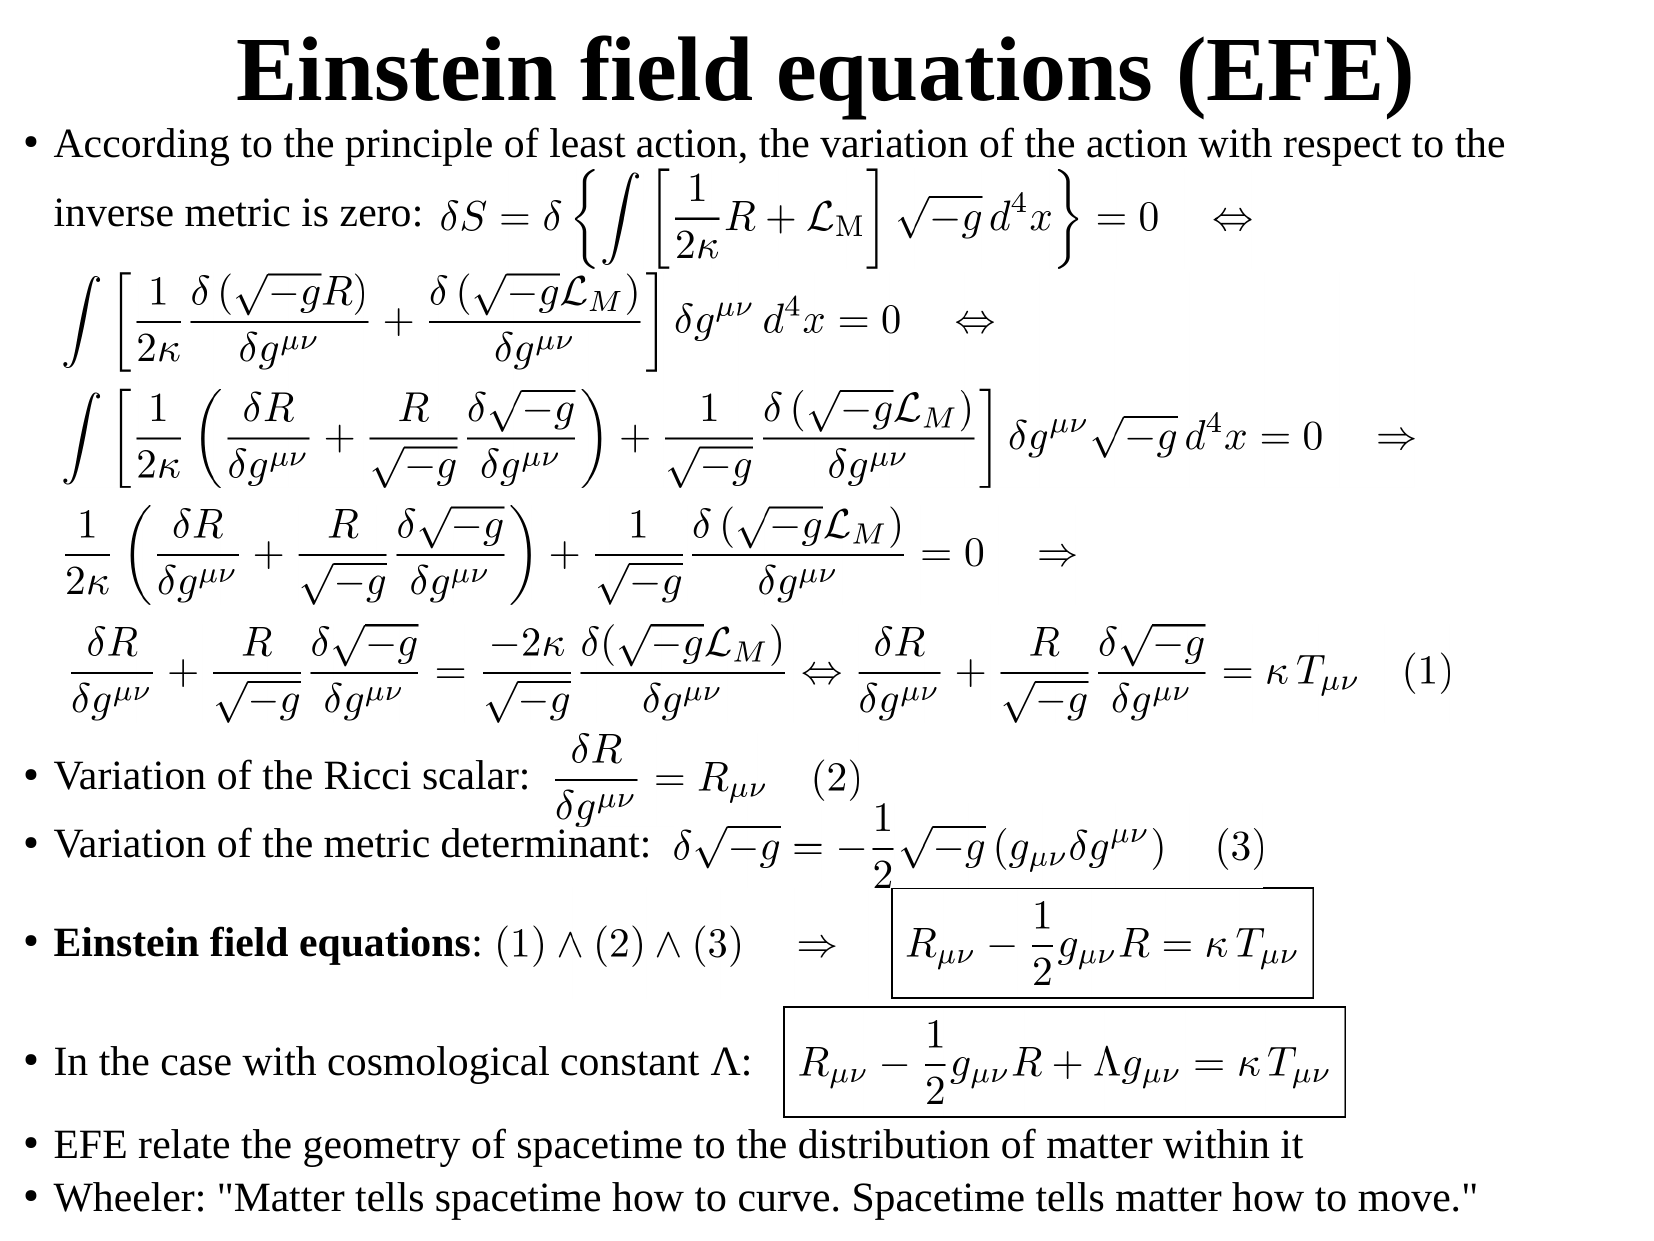

Einstein field equations (EFE)
# According to the principle of least action, the variation of the action with respect to the inverse metric is zero:
Variation of the Ricci scalar:
Variation of the metric determinant:
Einstein field equations:
In the case with cosmological constant Λ:
EFE relate the geometry of spacetime to the distribution of matter within it
Wheeler: "Matter tells spacetime how to curve. Spacetime tells matter how to move."